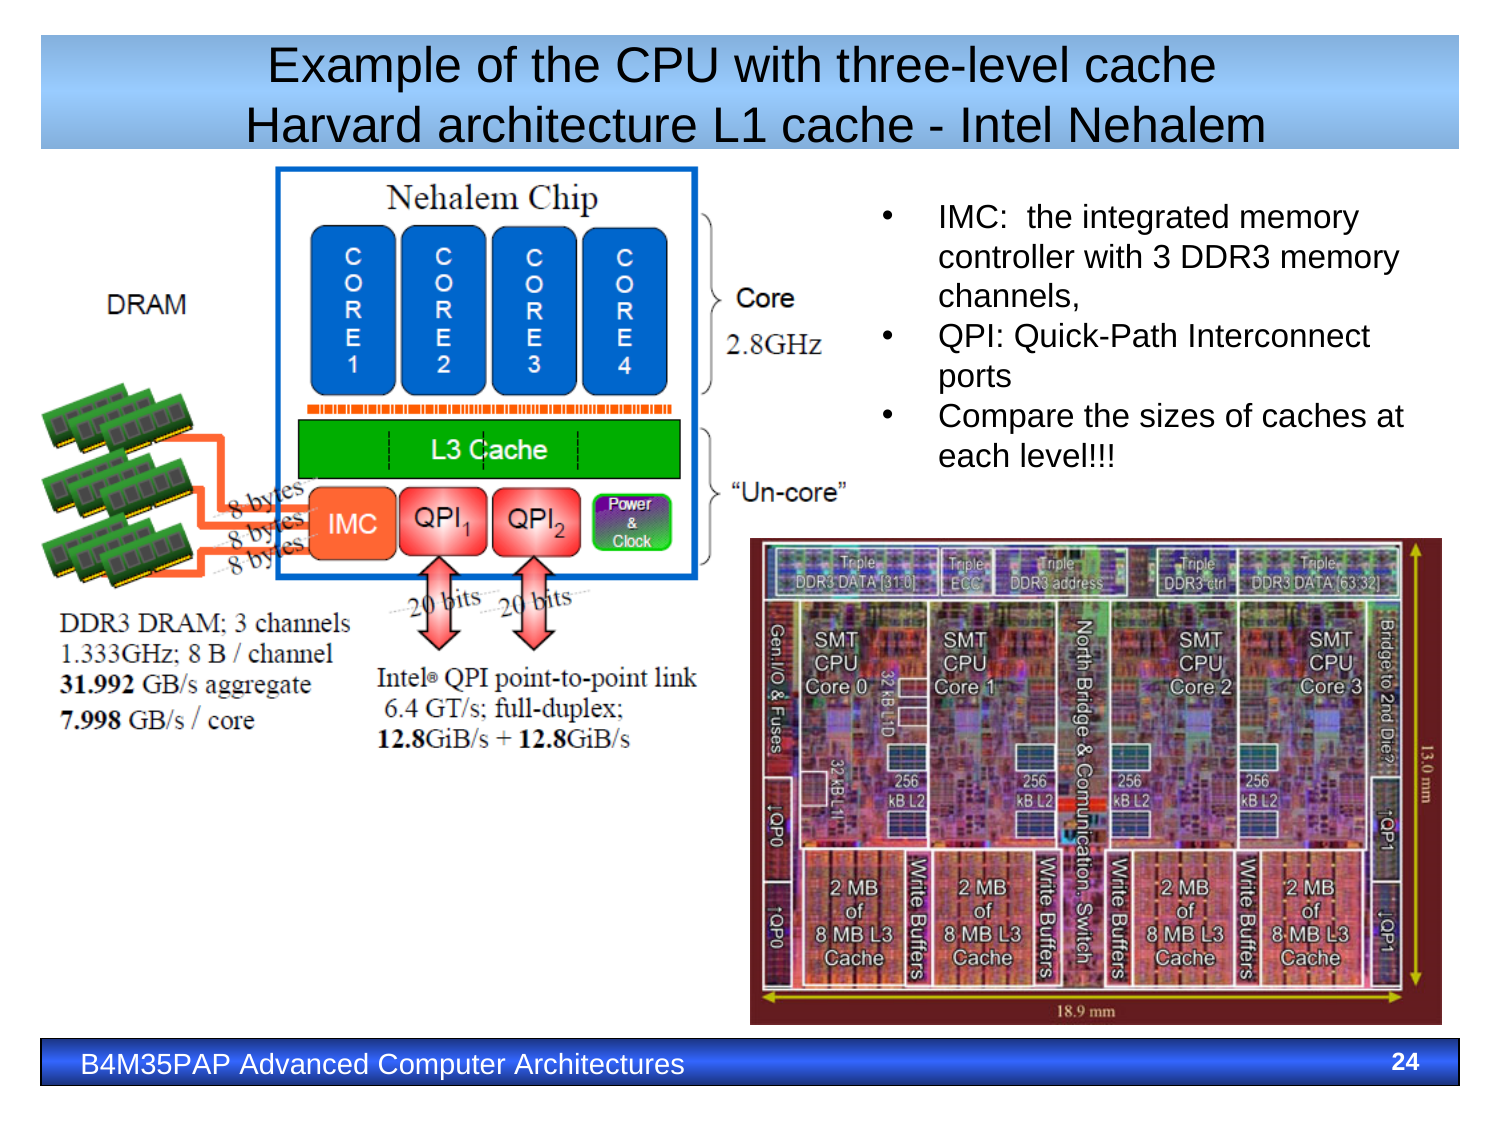

# Example of the CPU with three-level cache Harvard architecture L1 cache - Intel Nehalem
IMC: the integrated memory controller with 3 DDR3 memory channels,
QPI: Quick-Path Interconnect ports
Compare the sizes of caches at each level!!!